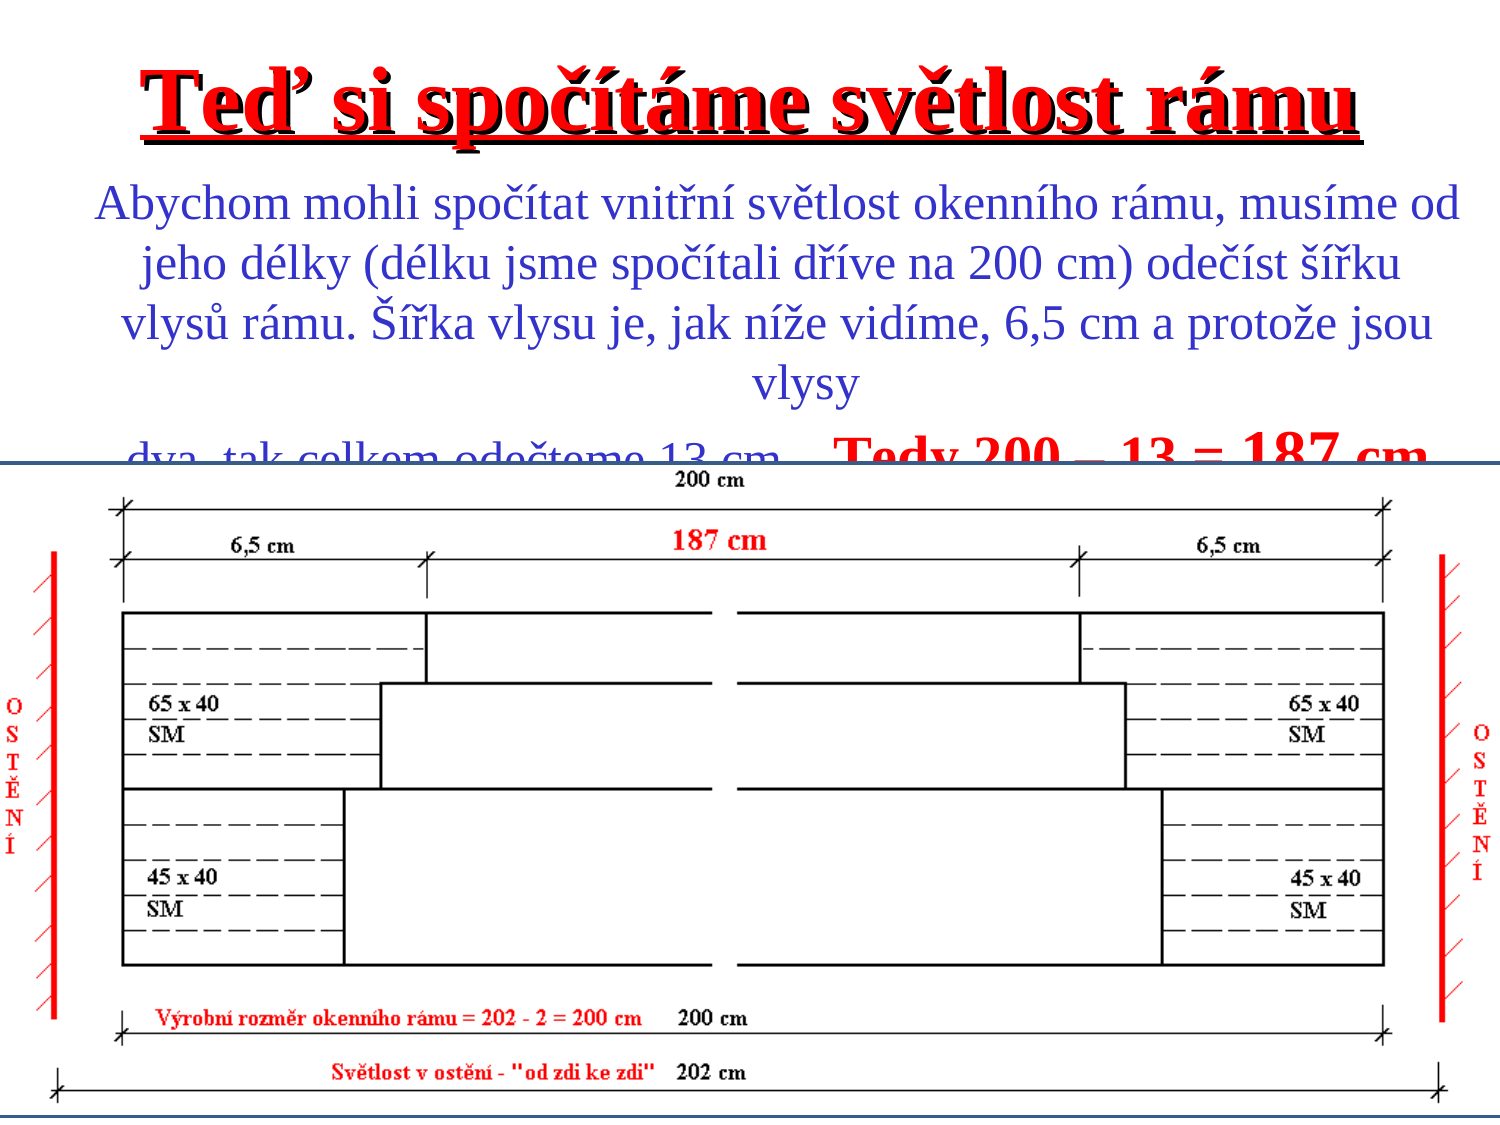

# Teď si spočítáme světlost rámu
Abychom mohli spočítat vnitřní světlost okenního rámu, musíme od
jeho délky (délku jsme spočítali dříve na 200 cm) odečíst šířku
vlysů rámu. Šířka vlysu je, jak níže vidíme, 6,5 cm a protože jsou vlysy
dva, tak celkem odečteme 13 cm. Tedy 200 – 13 = 187 cm